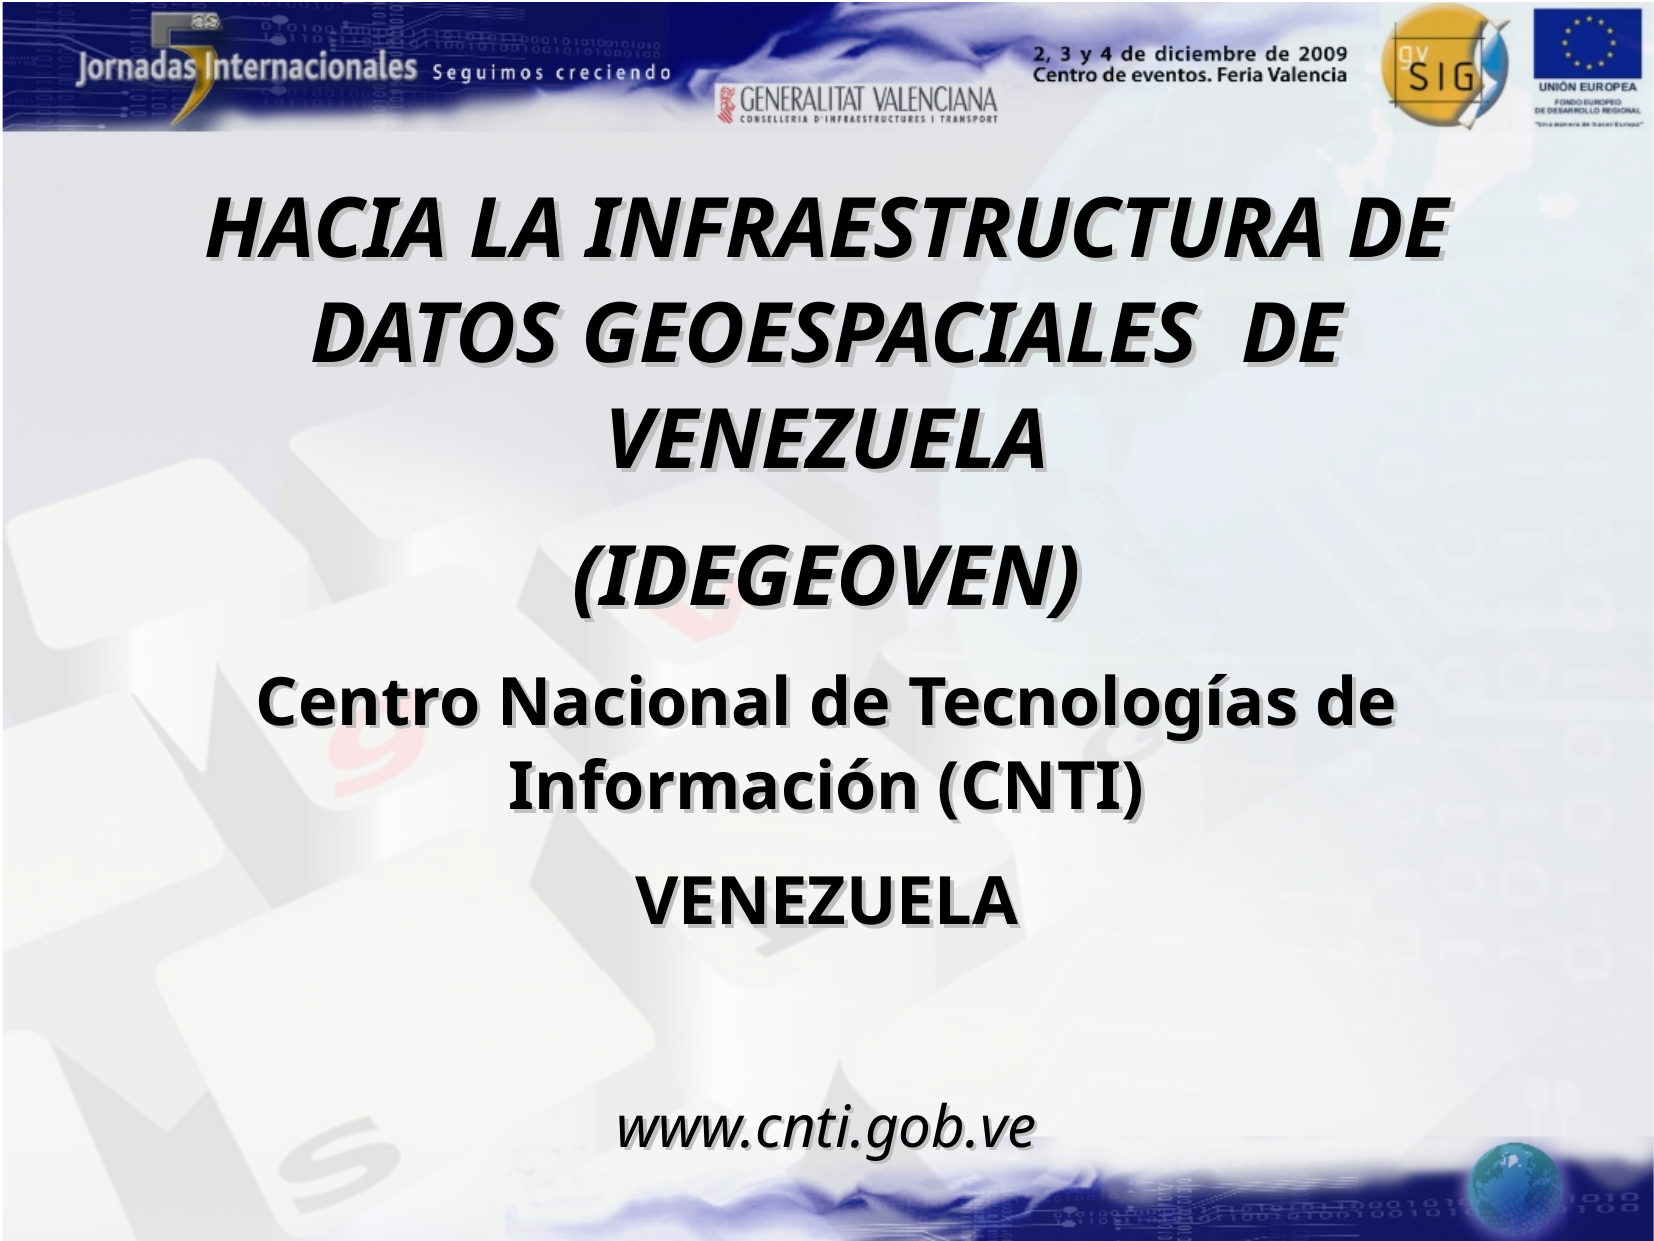

# HACIA LA INFRAESTRUCTURA DE DATOS GEOESPACIALES DE VENEZUELA
(IDEGEOVEN)
Centro Nacional de Tecnologías de Información (CNTI)
VENEZUELA
www.cnti.gob.ve